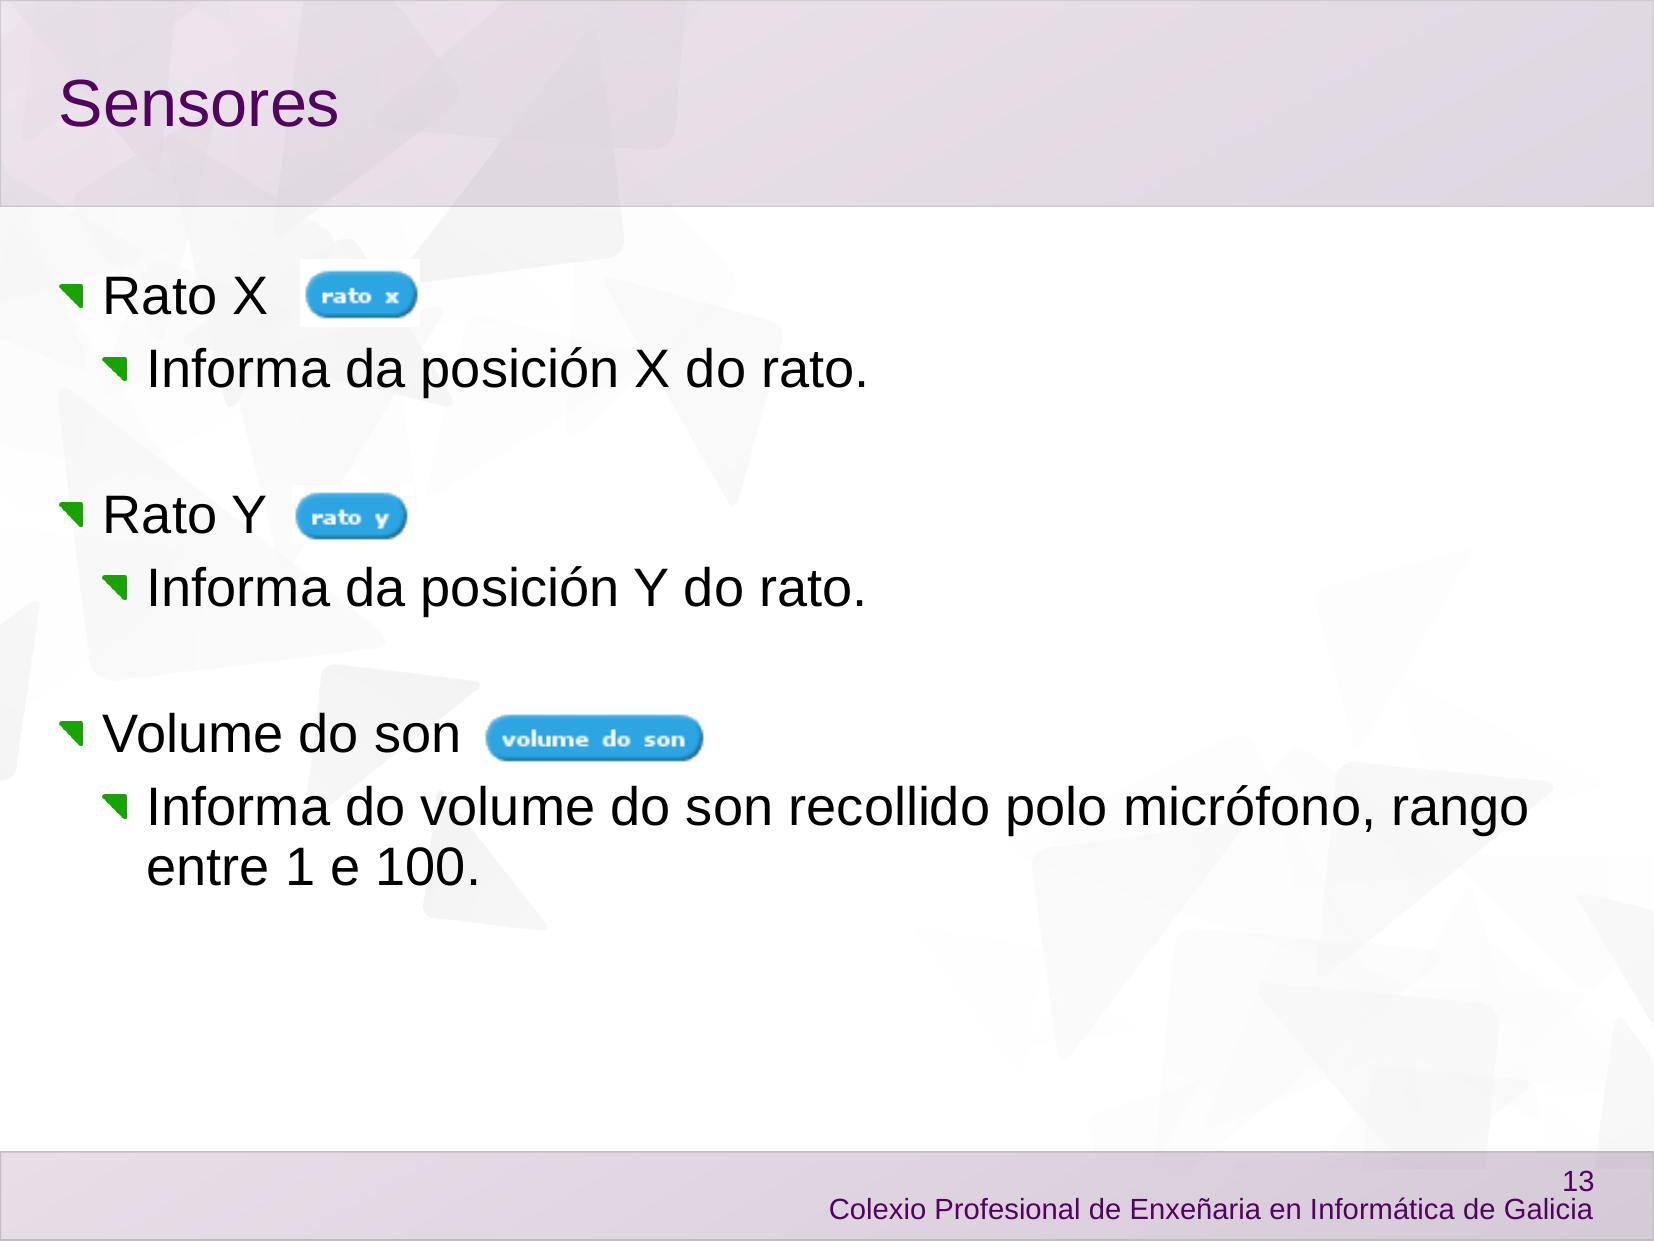

# Sensores
Rato X
Informa da posición X do rato.
Rato Y
Informa da posición Y do rato.
Volume do son
Informa do volume do son recollido polo micrófono, rango entre 1 e 100.
13
Colexio Profesional de Enxeñaria en Informática de Galicia